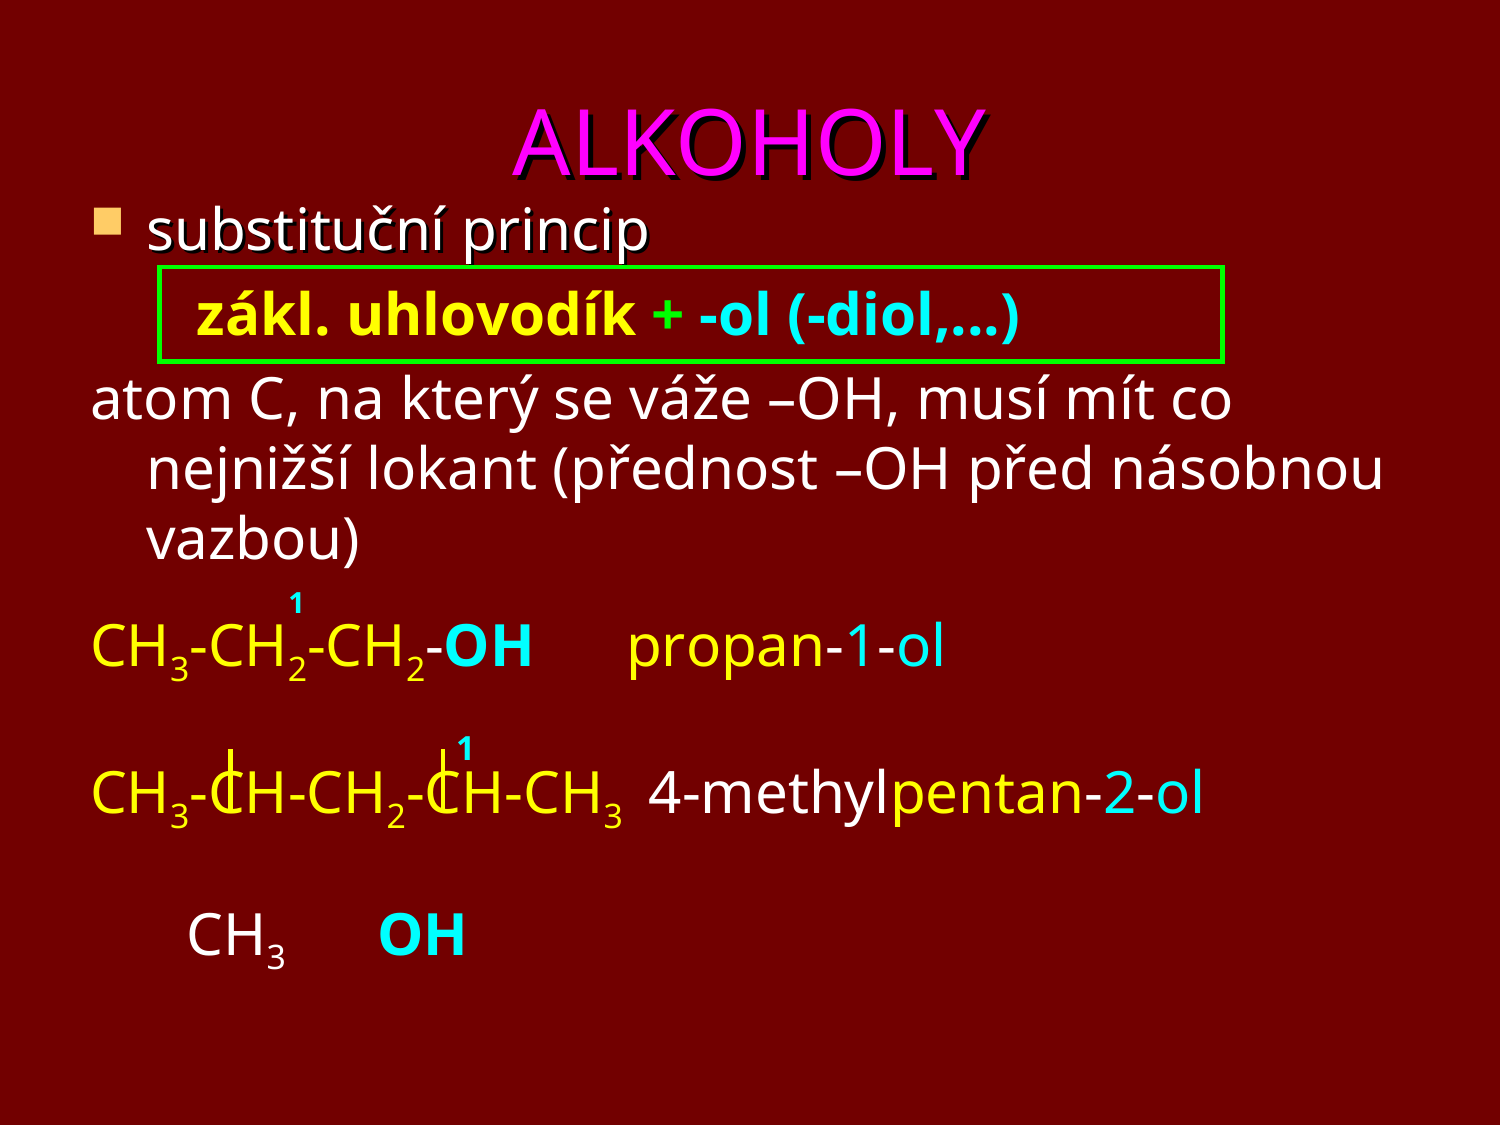

# ALKOHOLY
substituční princip
 zákl. uhlovodík + -ol (-diol,...)
atom C, na který se váže –OH, musí mít co nejnižší lokant (přednost –OH před násobnou vazbou)
 1
CH3-CH2-CH2-OH propan-1-ol
 1
CH3-CH-CH2-CH-CH3 4-methylpentan-2-ol
 CH3 OH